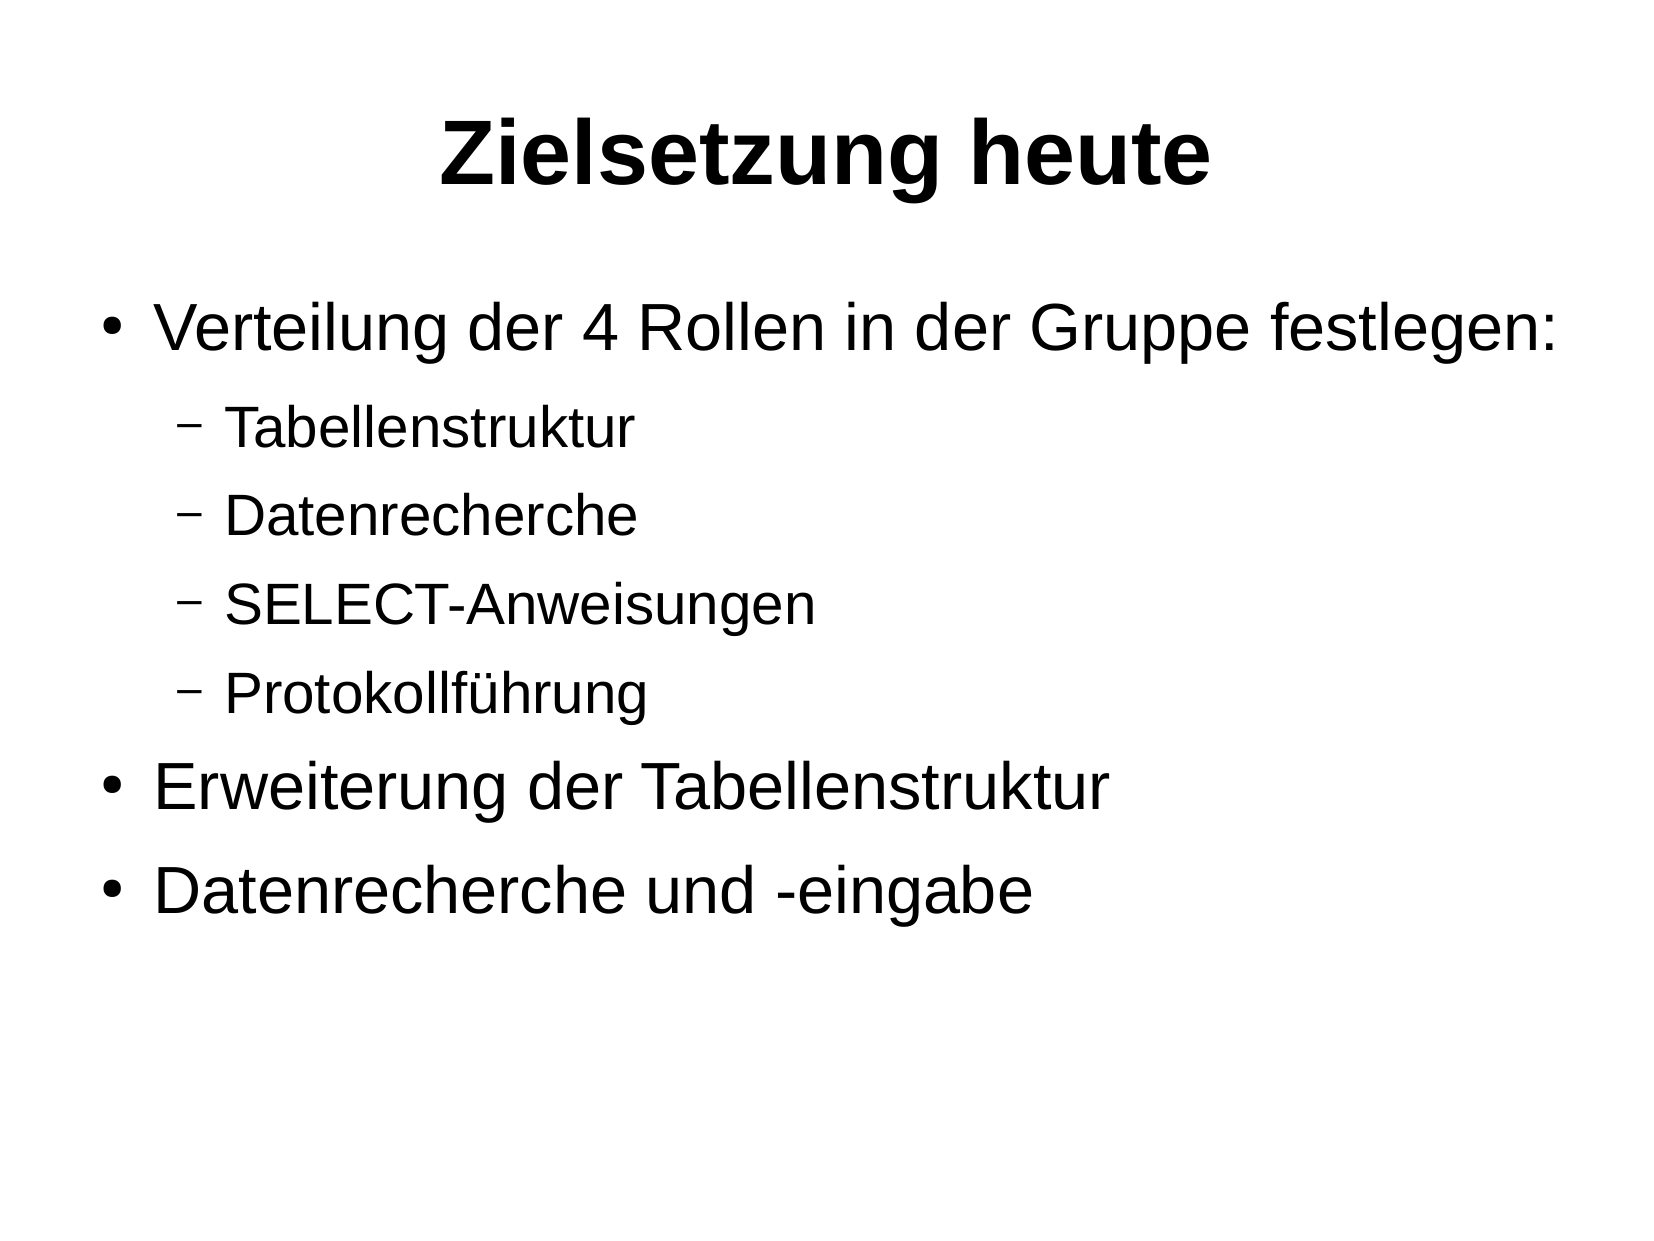

# Zielsetzung heute
Verteilung der 4 Rollen in der Gruppe festlegen:
Tabellenstruktur
Datenrecherche
SELECT-Anweisungen
Protokollführung
Erweiterung der Tabellenstruktur
Datenrecherche und -eingabe